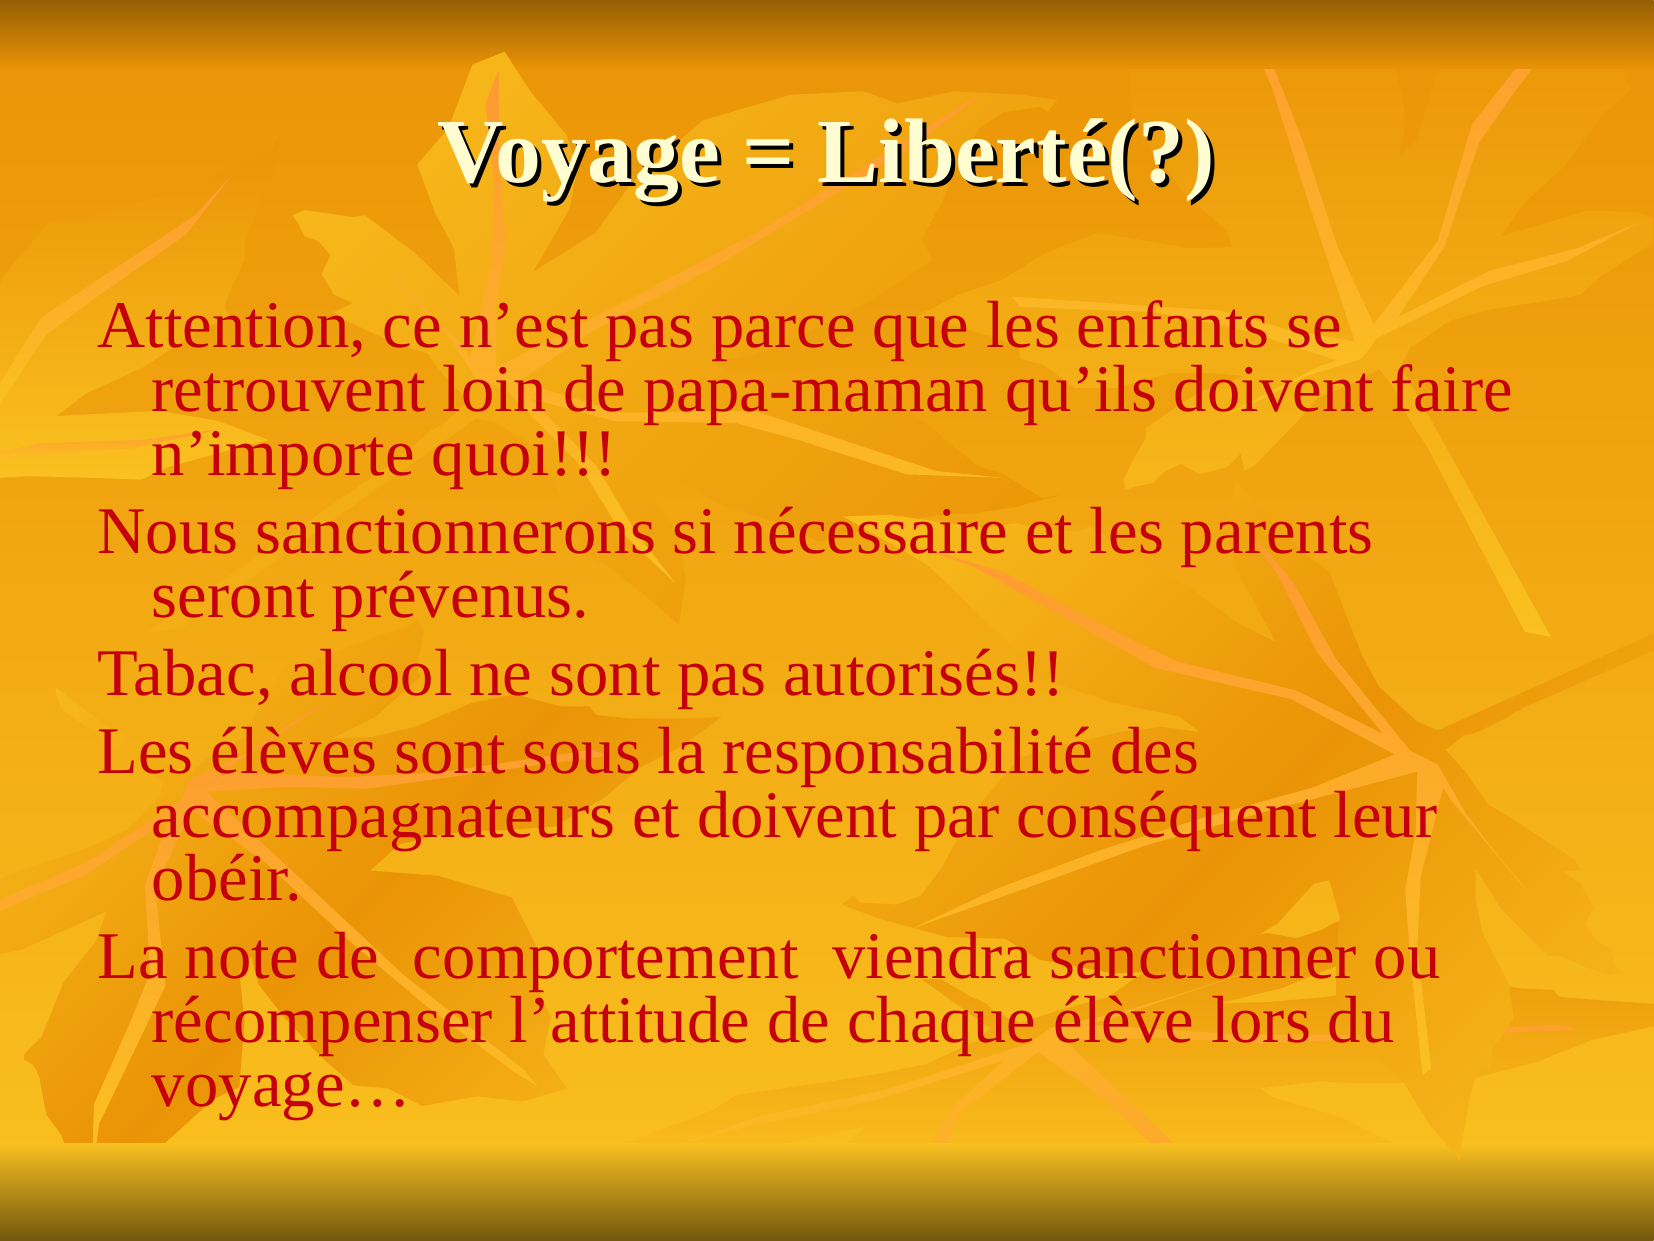

# Voyage = Liberté(?)‏
Attention, ce n’est pas parce que les enfants se retrouvent loin de papa-maman qu’ils doivent faire n’importe quoi!!!
Nous sanctionnerons si nécessaire et les parents seront prévenus.
Tabac, alcool ne sont pas autorisés!!
Les élèves sont sous la responsabilité des accompagnateurs et doivent par conséquent leur obéir.
La note de comportement viendra sanctionner ou récompenser l’attitude de chaque élève lors du voyage…